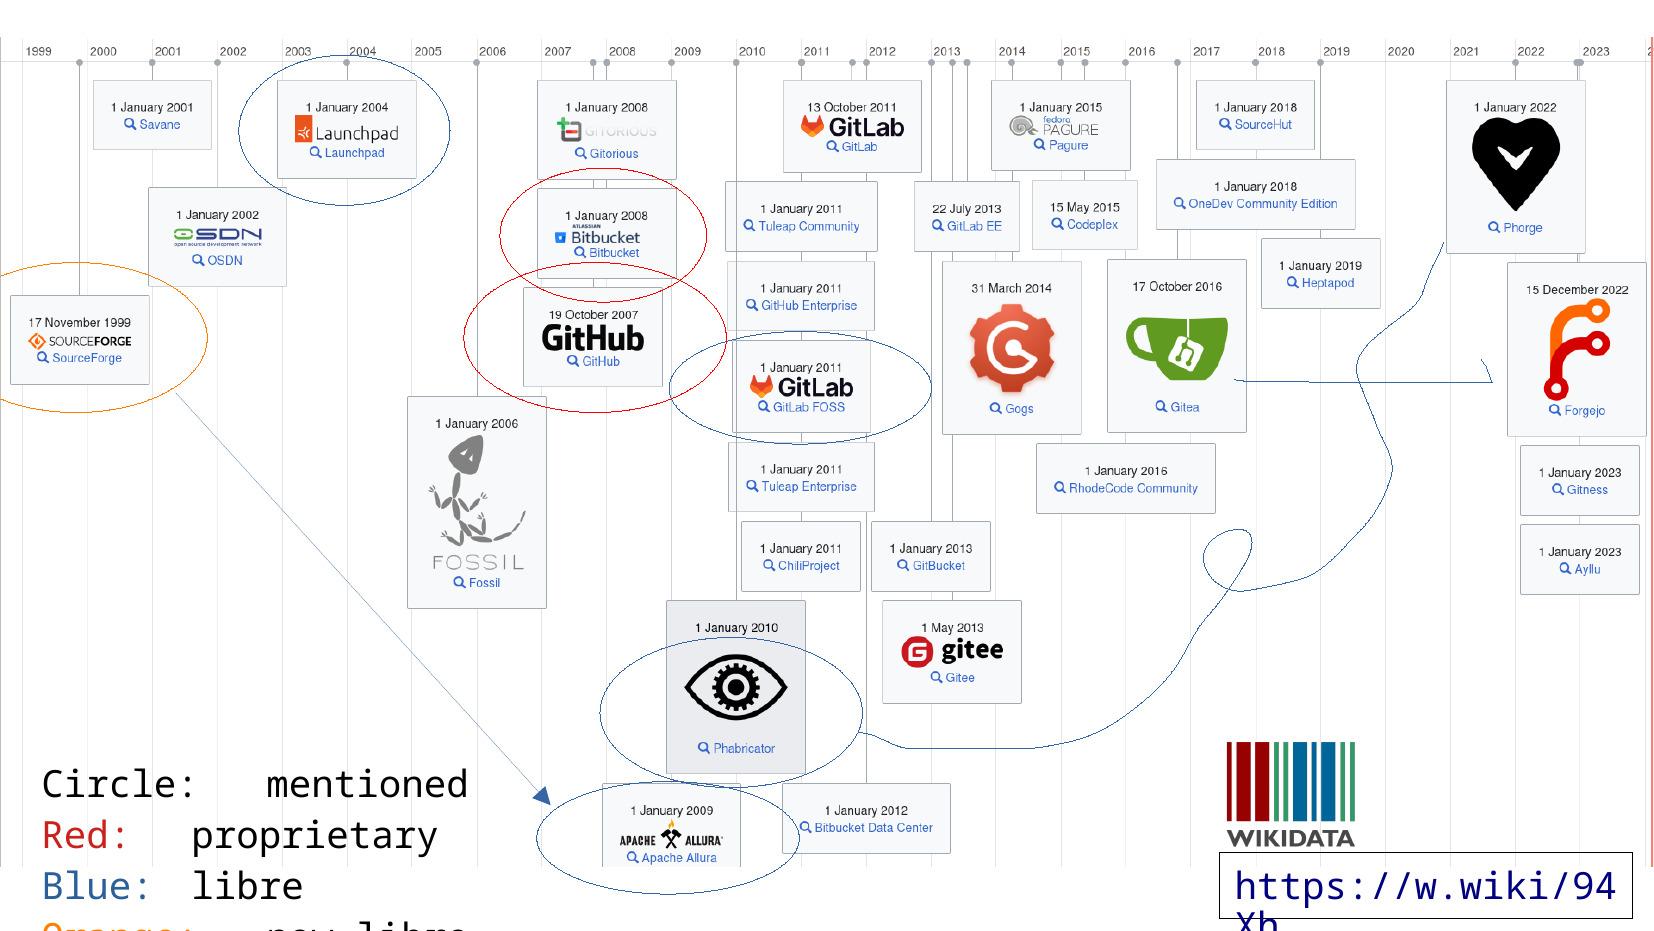

Circle:	mentioned
Red:	proprietary
Blue:	libre
Orange:	now libre
https://w.wiki/94Xh